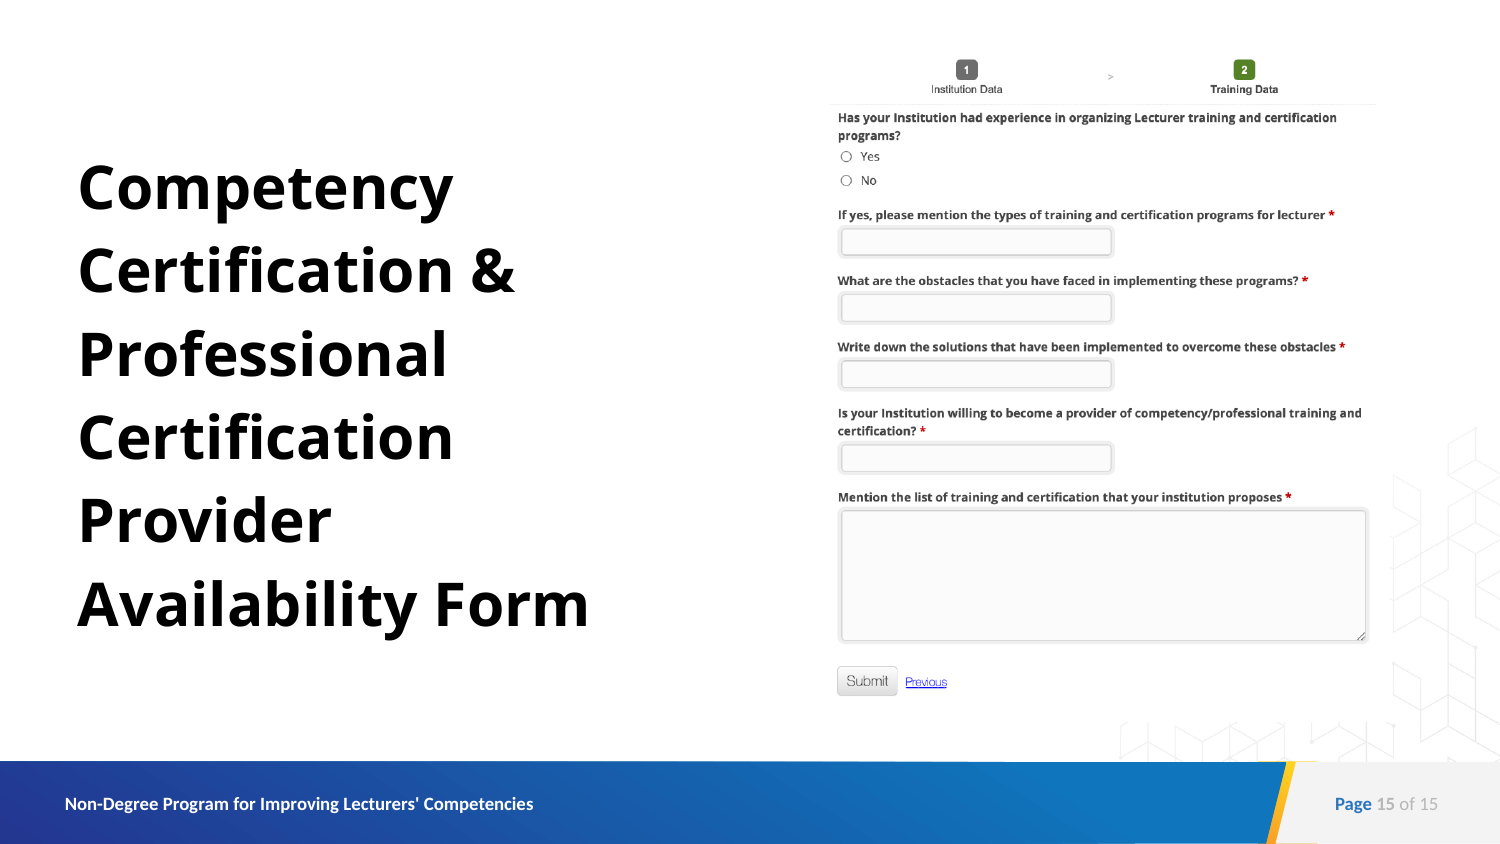

Competency Certification & Professional Certification Provider Availability Form